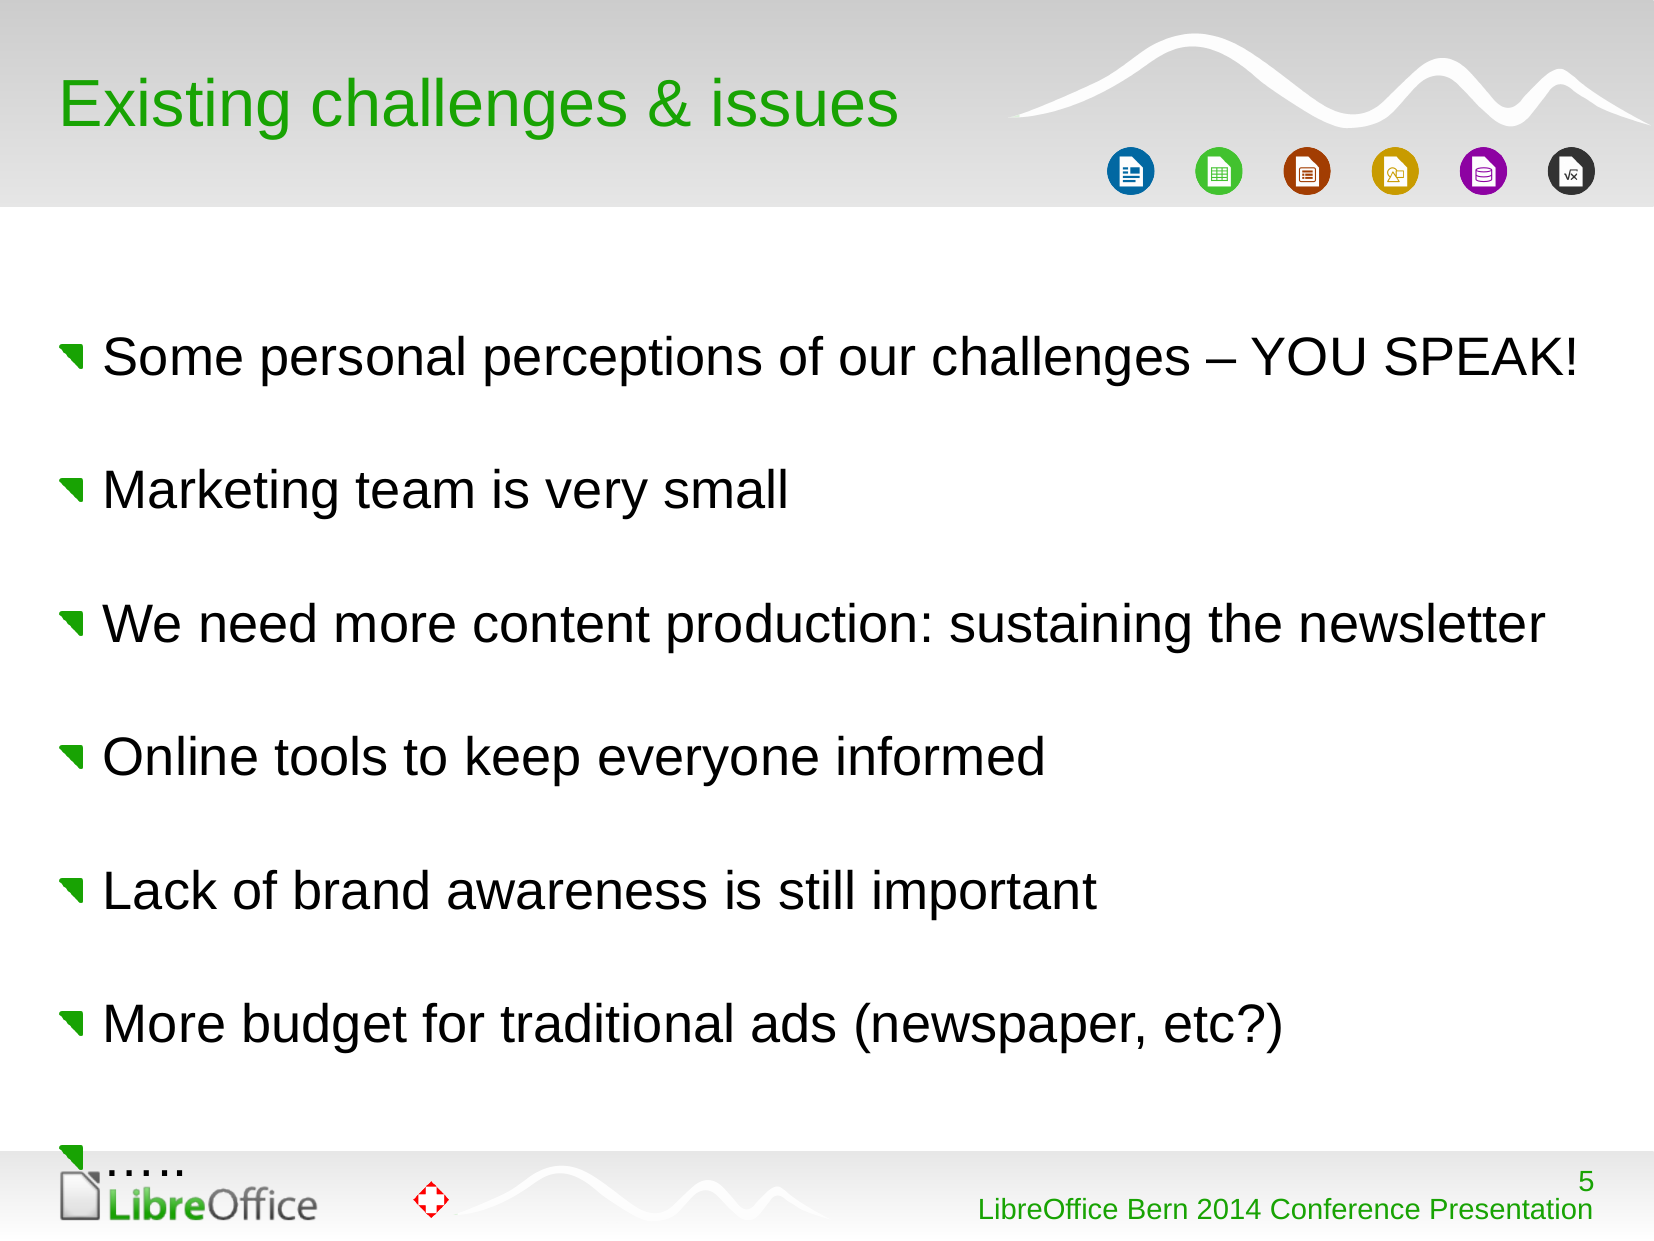

# Existing challenges & issues
Some personal perceptions of our challenges – YOU SPEAK!
Marketing team is very small
We need more content production: sustaining the newsletter
Online tools to keep everyone informed
Lack of brand awareness is still important
More budget for traditional ads (newspaper, etc?)
…..
5
LibreOffice Bern 2014 Conference Presentation